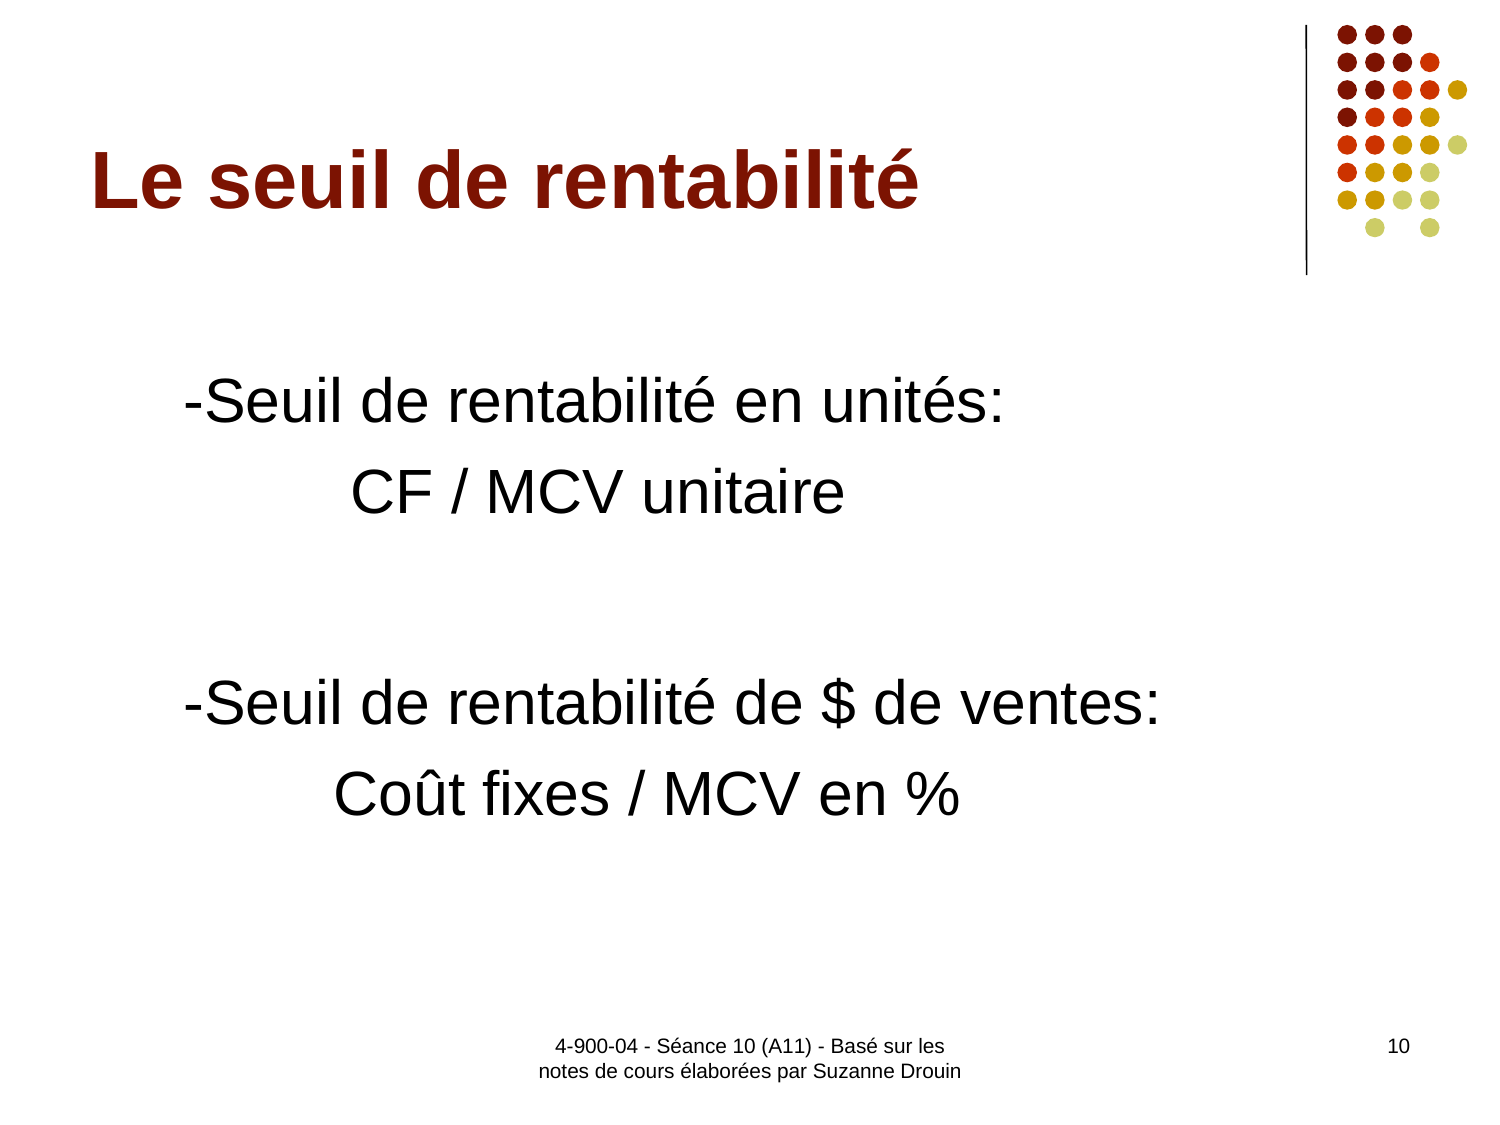

Le seuil de rentabilité
	-Seuil de rentabilité en unités:
		 CF / MCV unitaire
	-Seuil de rentabilité de $ de ventes:
		Coût fixes / MCV en %
4-900-04 - Séance 10 (A11) - Basé sur les notes de cours élaborées par Suzanne Drouin